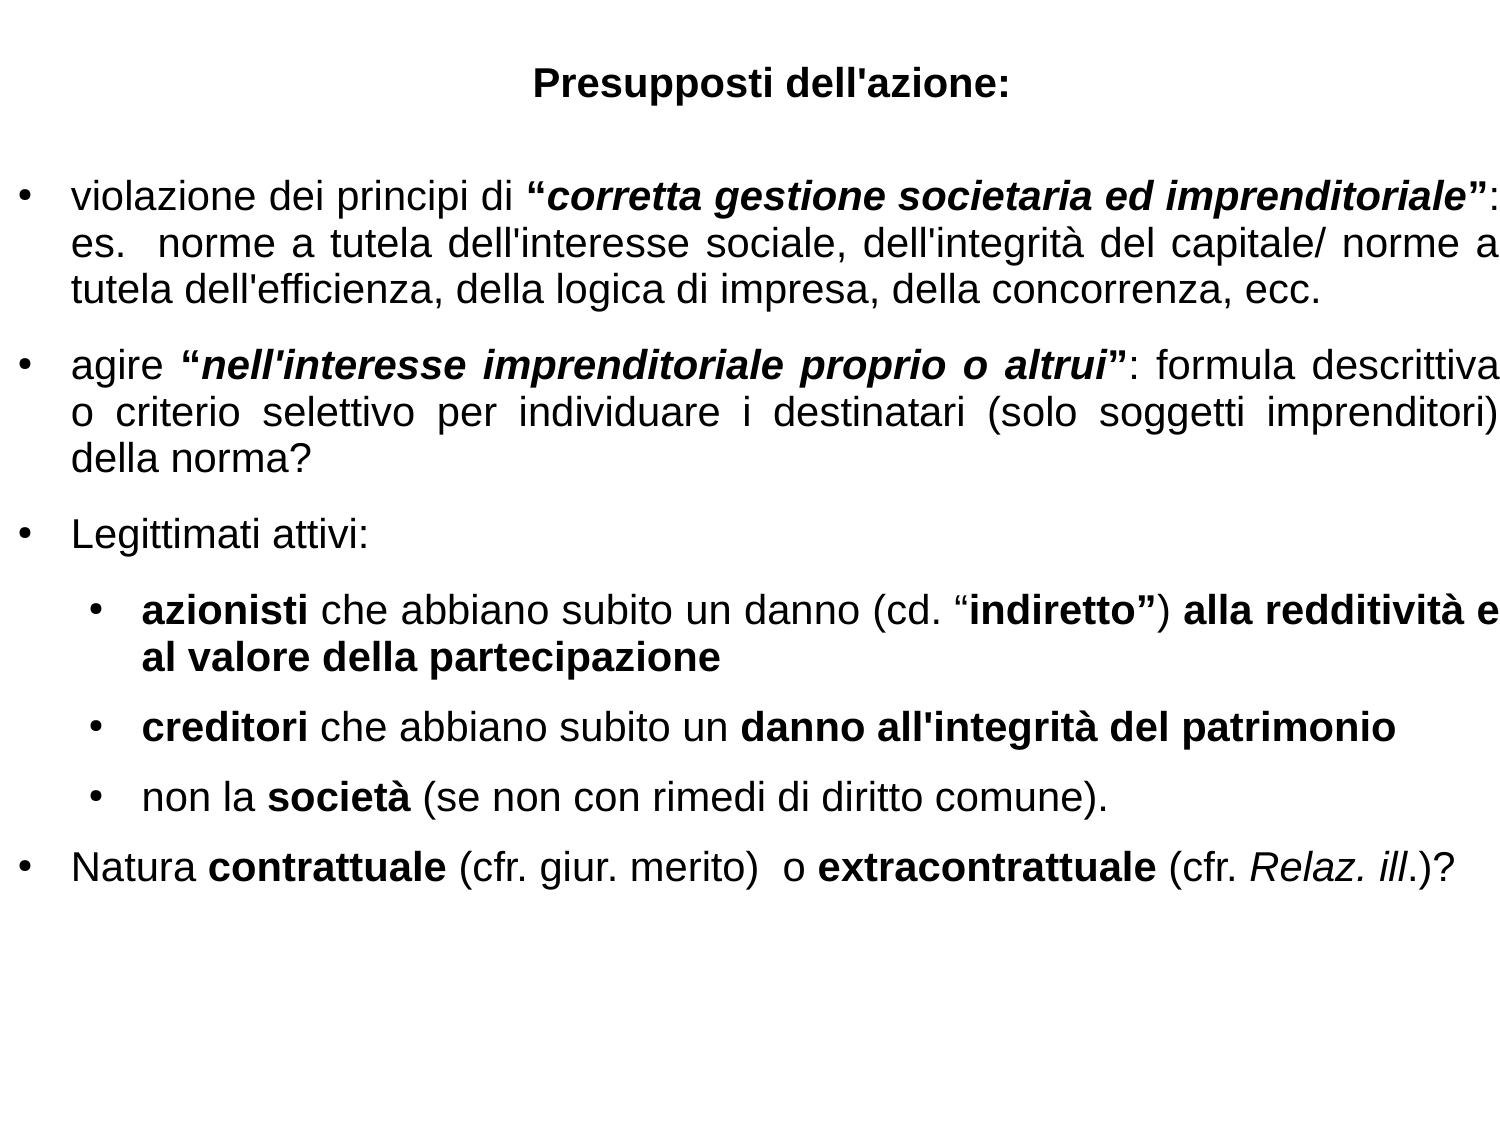

# Presupposti dell'azione:
violazione dei principi di “corretta gestione societaria ed imprenditoriale”: es. norme a tutela dell'interesse sociale, dell'integrità del capitale/ norme a tutela dell'efficienza, della logica di impresa, della concorrenza, ecc.
agire “nell'interesse imprenditoriale proprio o altrui”: formula descrittiva o criterio selettivo per individuare i destinatari (solo soggetti imprenditori) della norma?
Legittimati attivi:
azionisti che abbiano subito un danno (cd. “indiretto”) alla redditività e al valore della partecipazione
creditori che abbiano subito un danno all'integrità del patrimonio
non la società (se non con rimedi di diritto comune).
Natura contrattuale (cfr. giur. merito) o extracontrattuale (cfr. Relaz. ill.)?